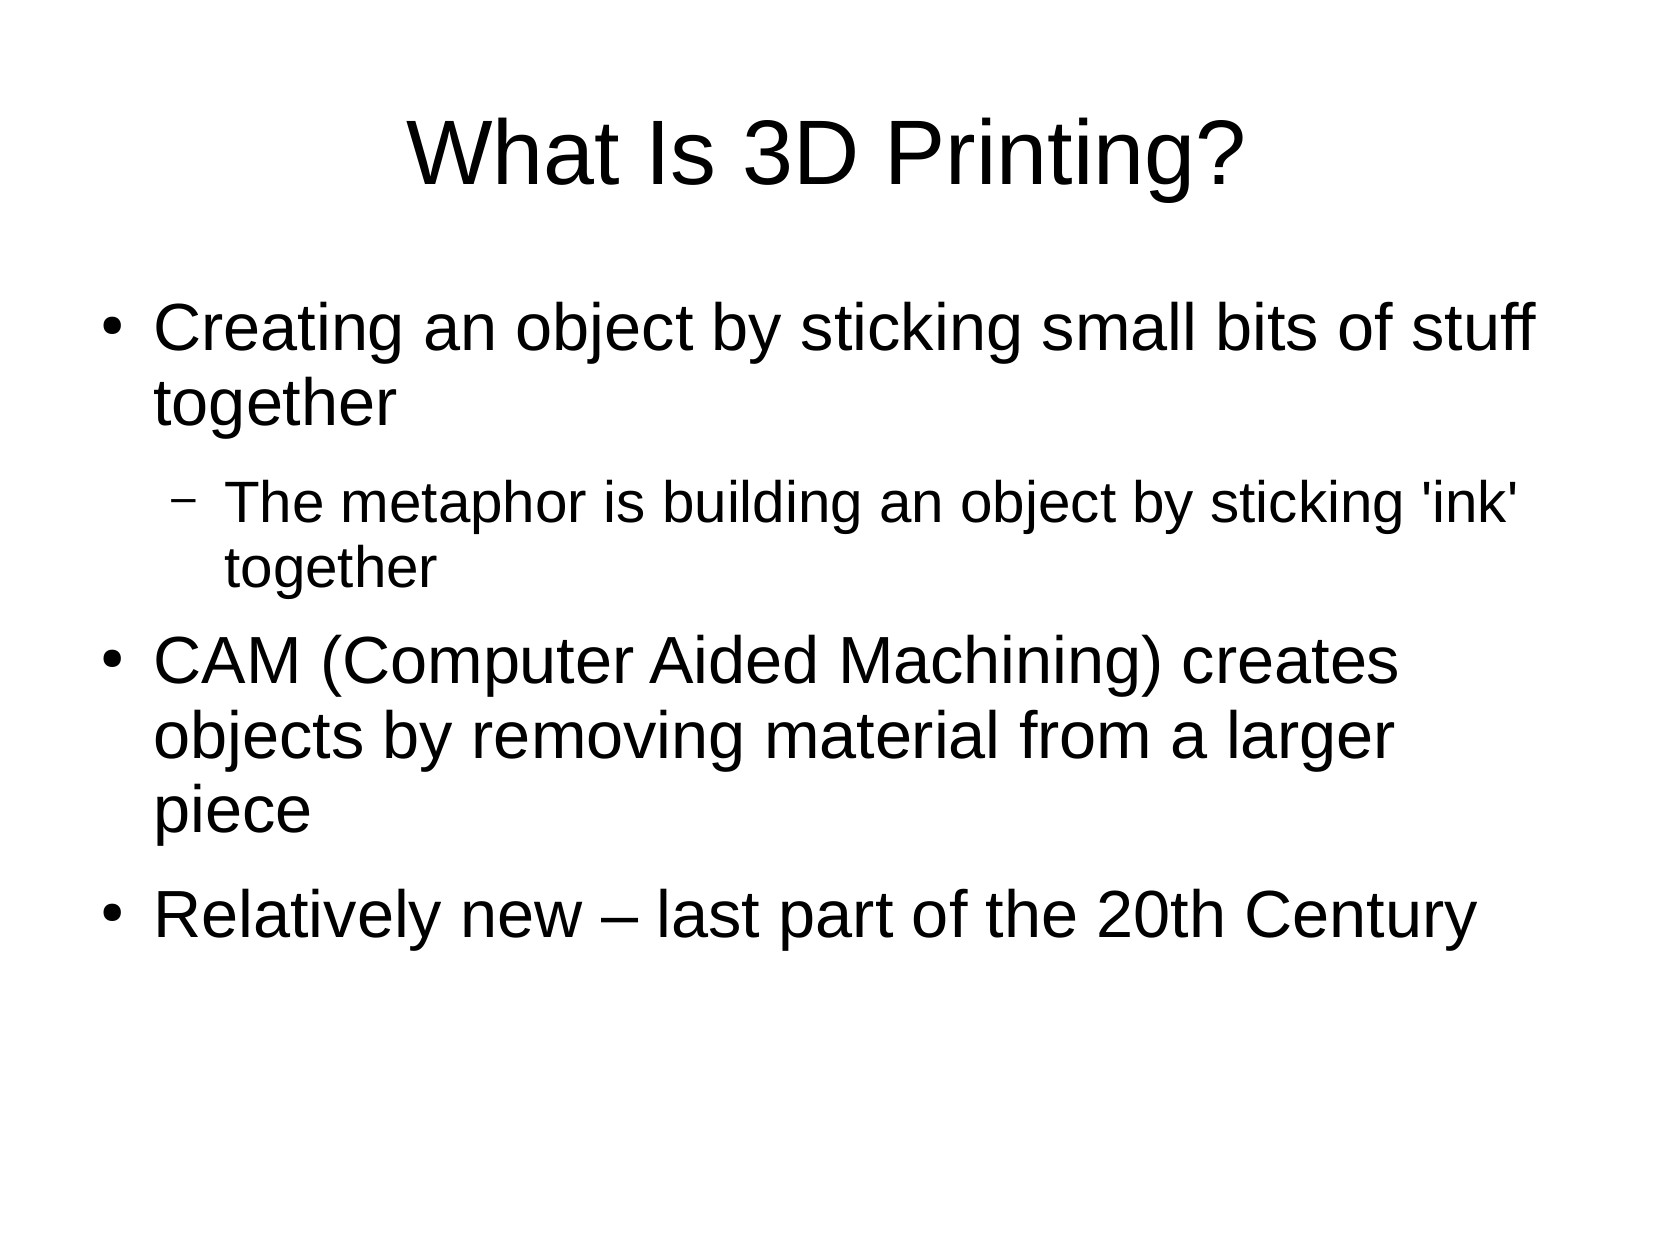

# What Is 3D Printing?
Creating an object by sticking small bits of stuff together
The metaphor is building an object by sticking 'ink' together
CAM (Computer Aided Machining) creates objects by removing material from a larger piece
Relatively new – last part of the 20th Century